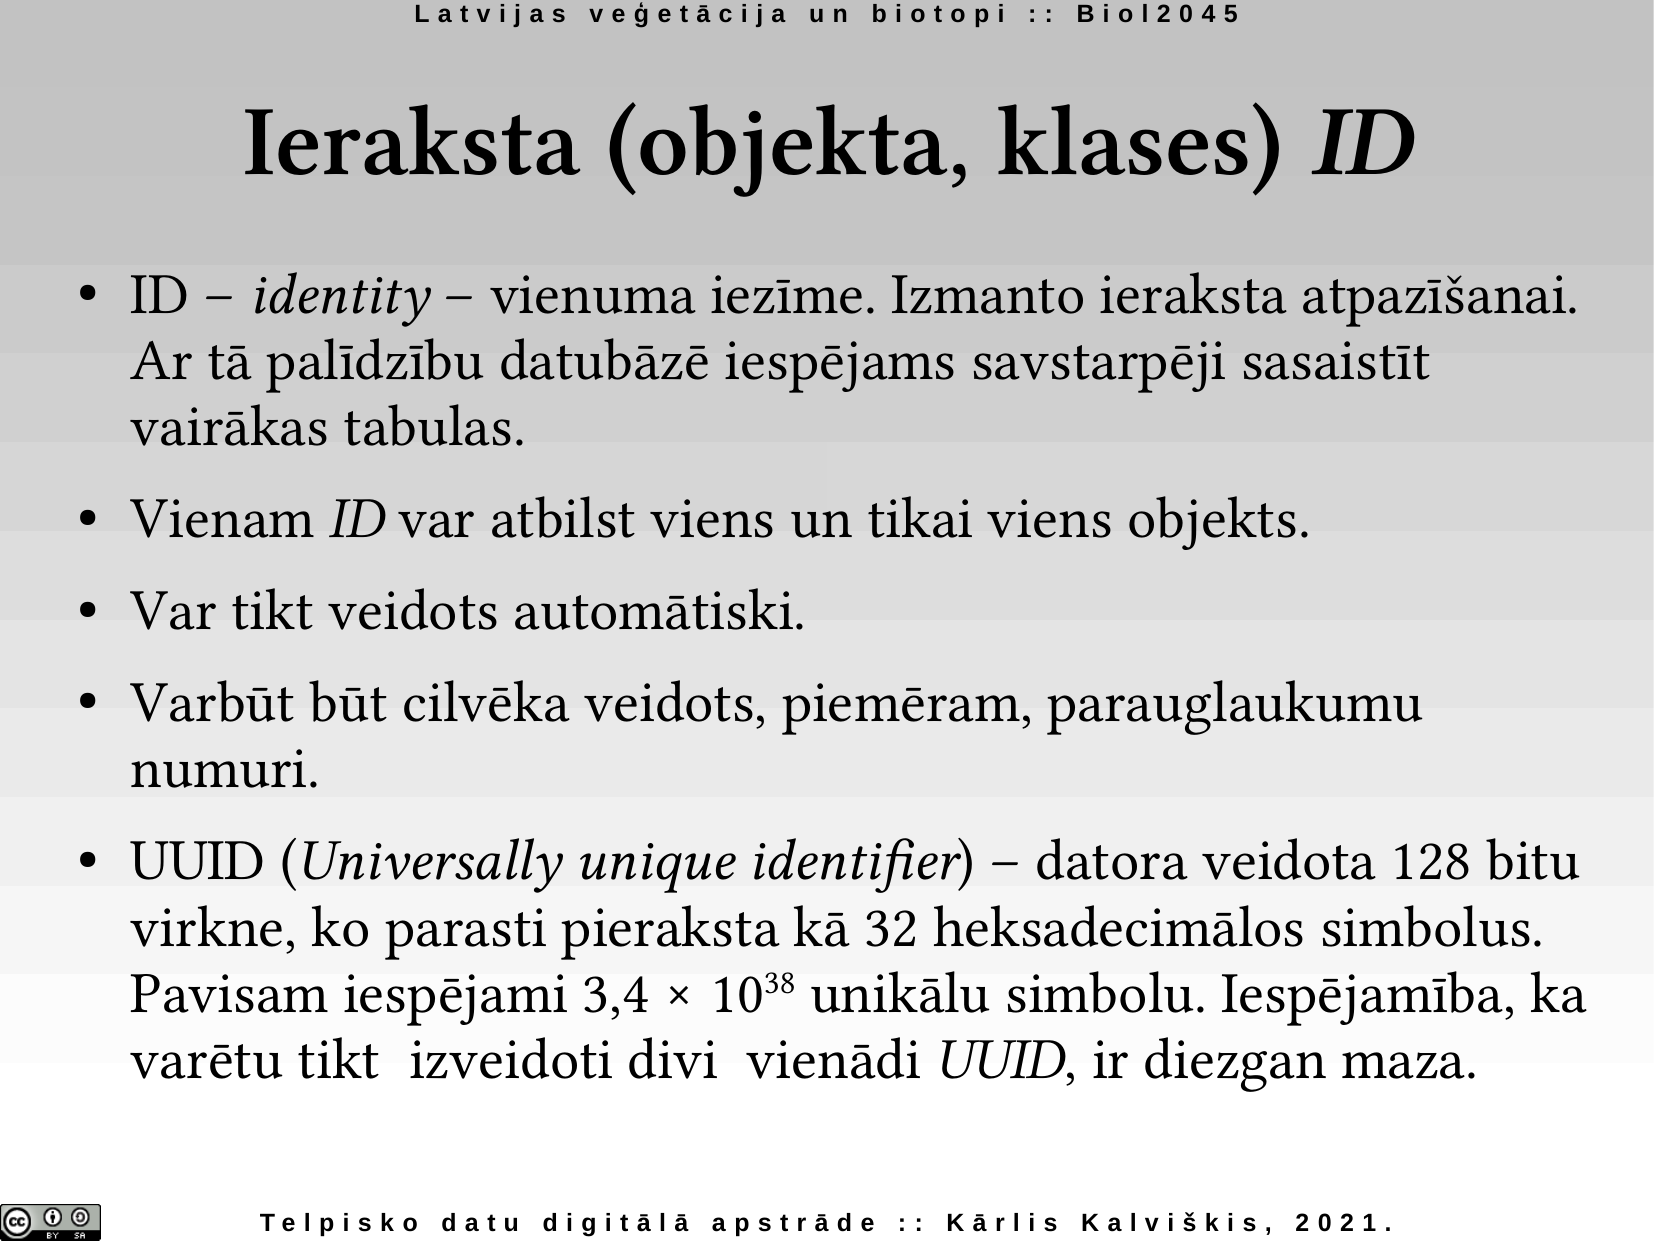

# Ieraksta (objekta, klases) ID
ID – identity – vienuma iezīme. Izmanto ieraksta atpazīšanai. Ar tā palīdzību datubāzē iespējams savstarpēji sasaistīt vairākas tabulas.
Vienam ID var atbilst viens un tikai viens objekts.
Var tikt veidots automātiski.
Varbūt būt cilvēka veidots, piemēram, parauglaukumu numuri.
UUID (Universally unique identifier) – datora veidota 128 bitu virkne, ko parasti pieraksta kā 32 heksadecimālos simbolus. Pavisam iespējami 3,4 × 1038 unikālu simbolu. Iespējamība, ka varētu tikt izveidoti divi vienādi UUID, ir diezgan maza.